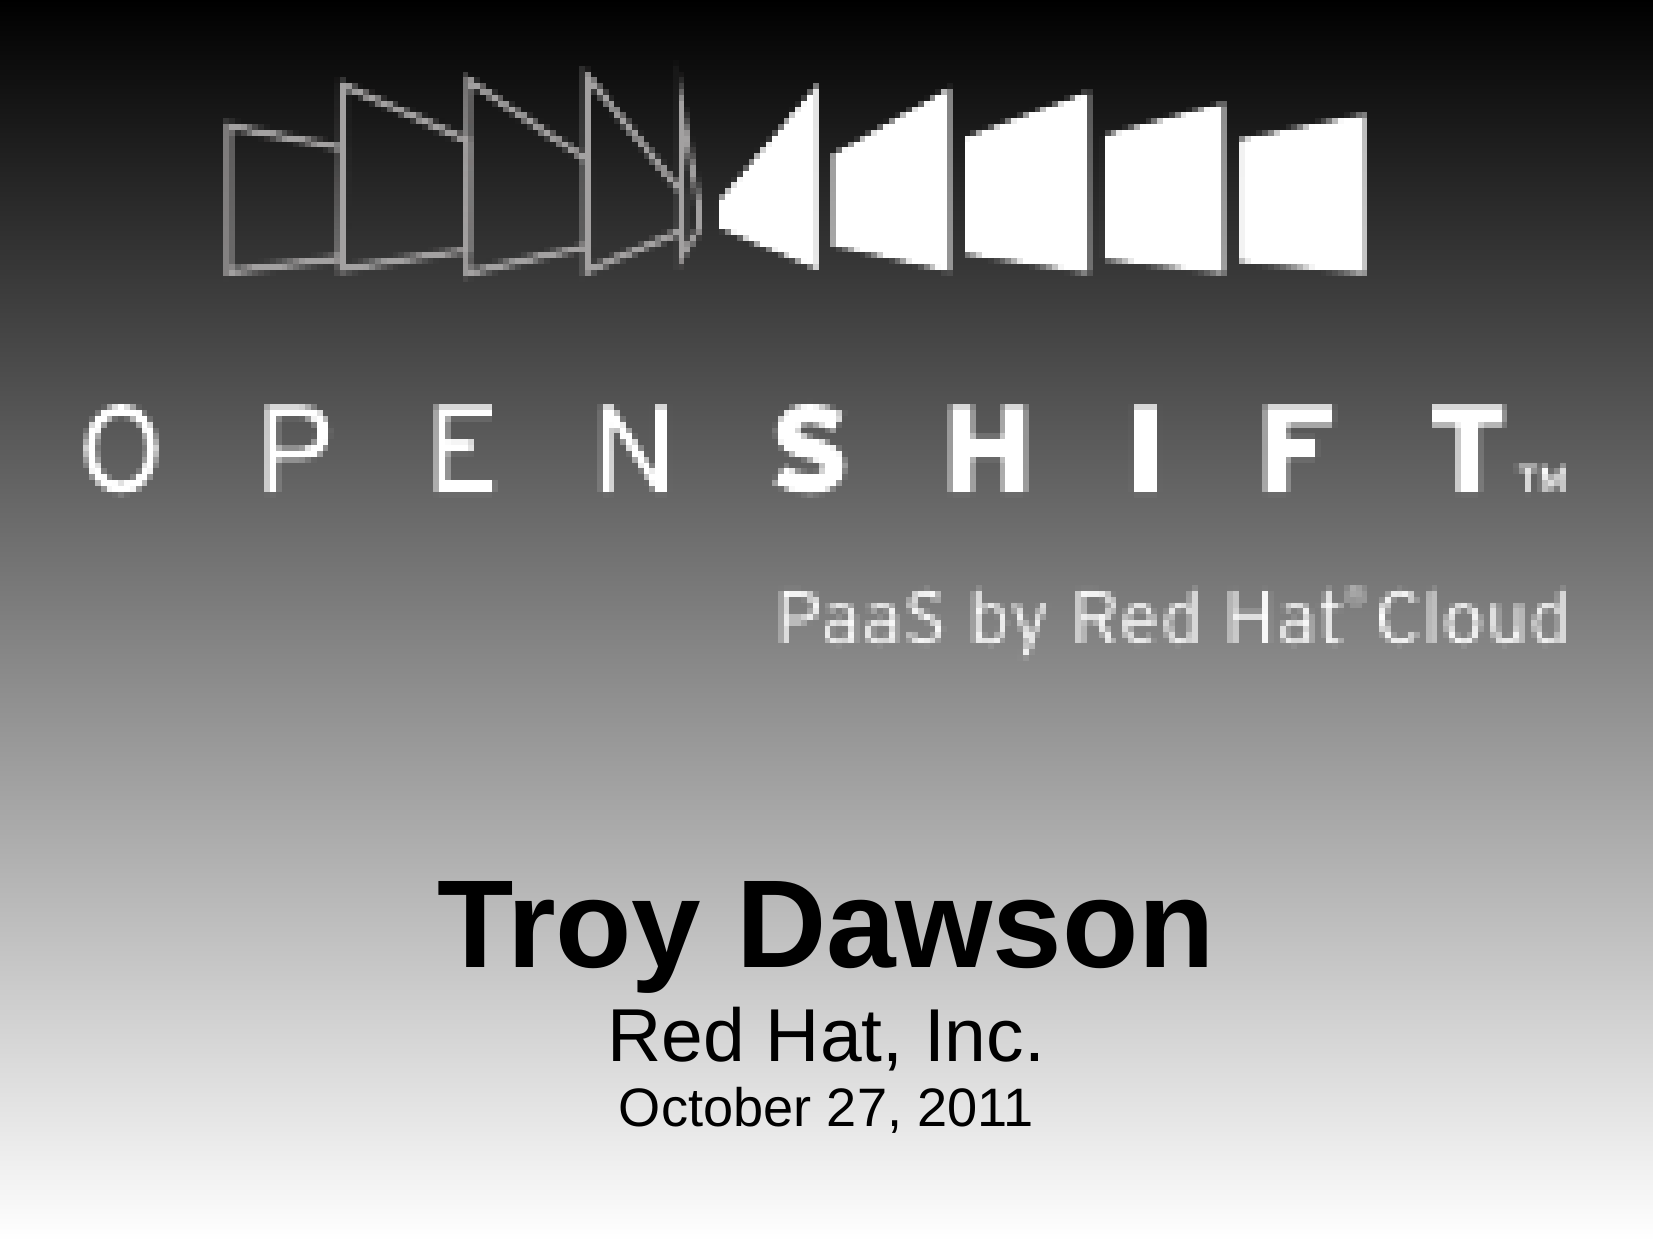

Troy Dawson
Red Hat, Inc.
October 27, 2011